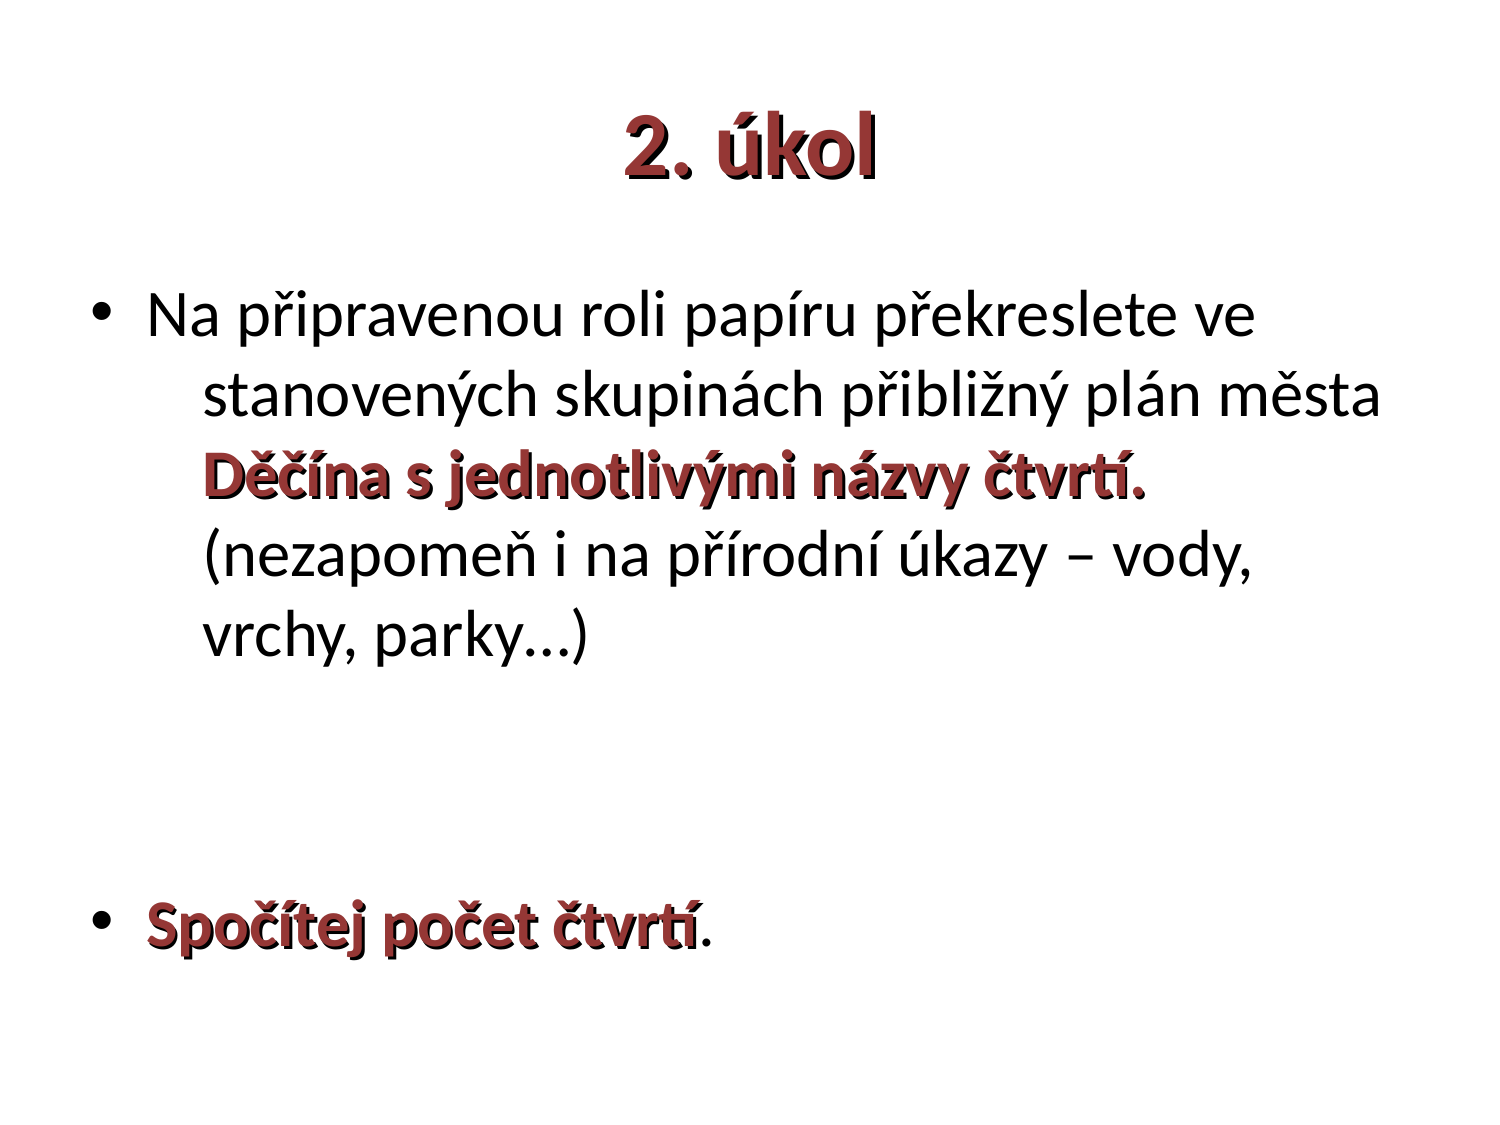

# 2. úkol
Na připravenou roli papíru překreslete ve stanovených skupinách přibližný plán města Děčína s jednotlivými názvy čtvrtí. (nezapomeň i na přírodní úkazy – vody, vrchy, parky…)
Spočítej počet čtvrtí.